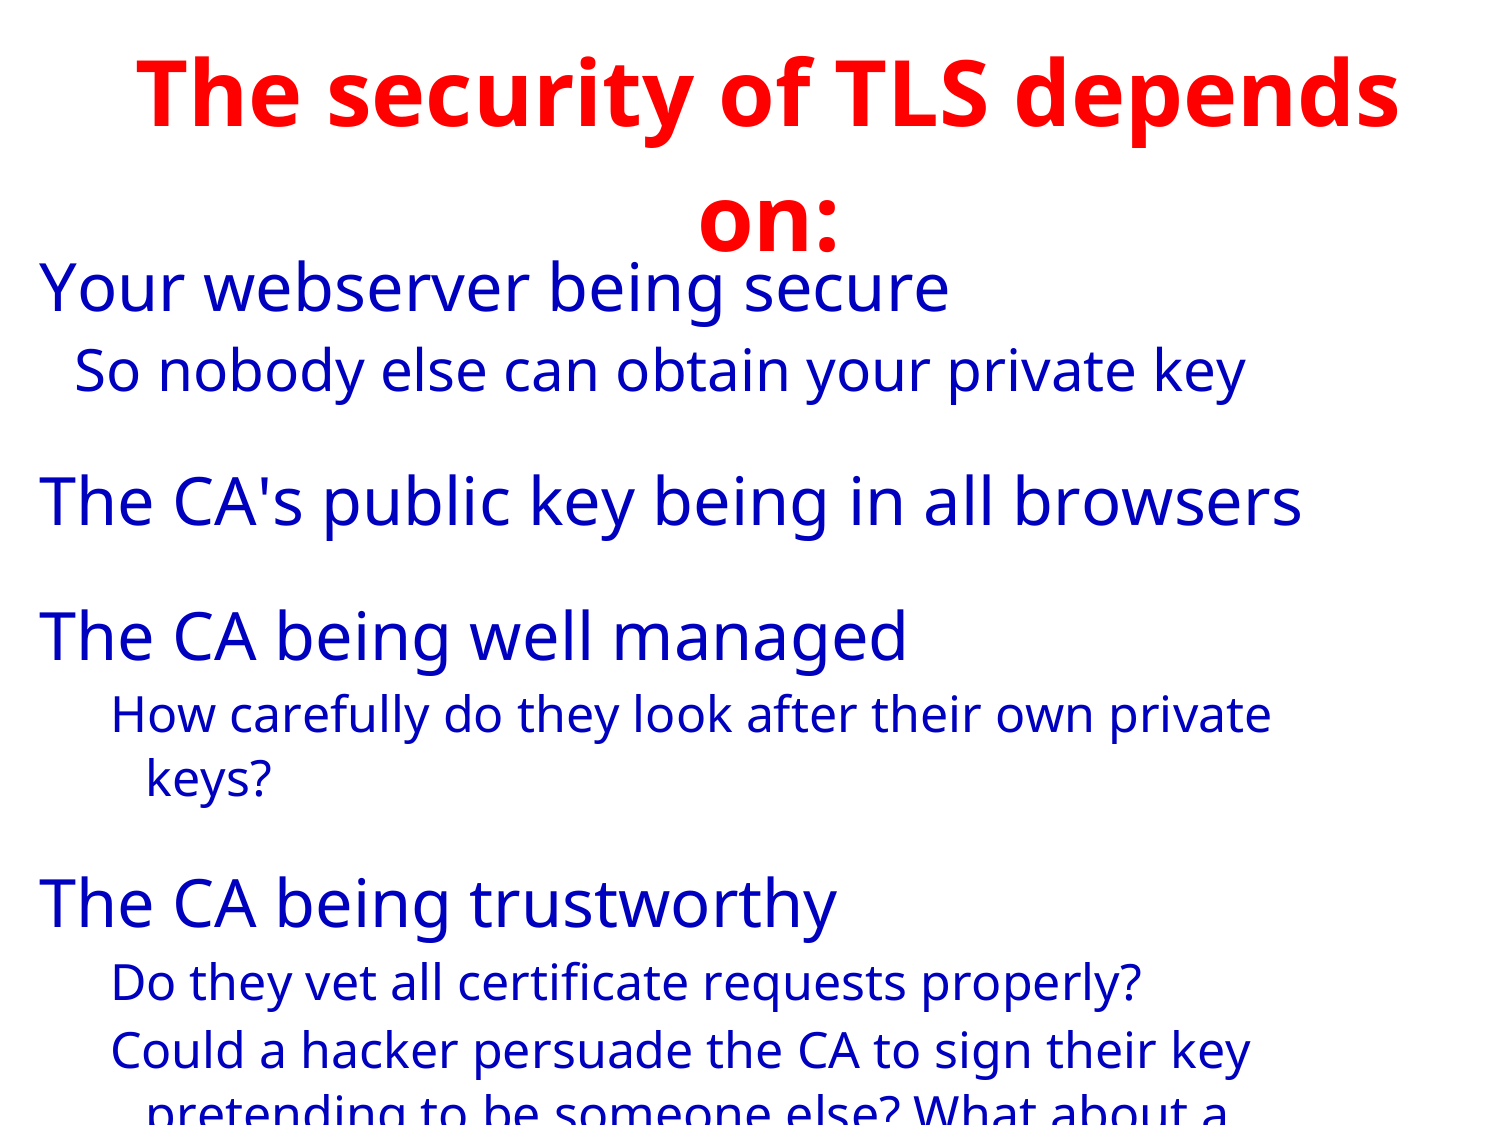

# The security of TLS depends on:
Your webserver being secure
So nobody else can obtain your private key
The CA's public key being in all browsers
The CA being well managed
How carefully do they look after their own private keys?
The CA being trustworthy
Do they vet all certificate requests properly?
Could a hacker persuade the CA to sign their key pretending to be someone else? What about a government?